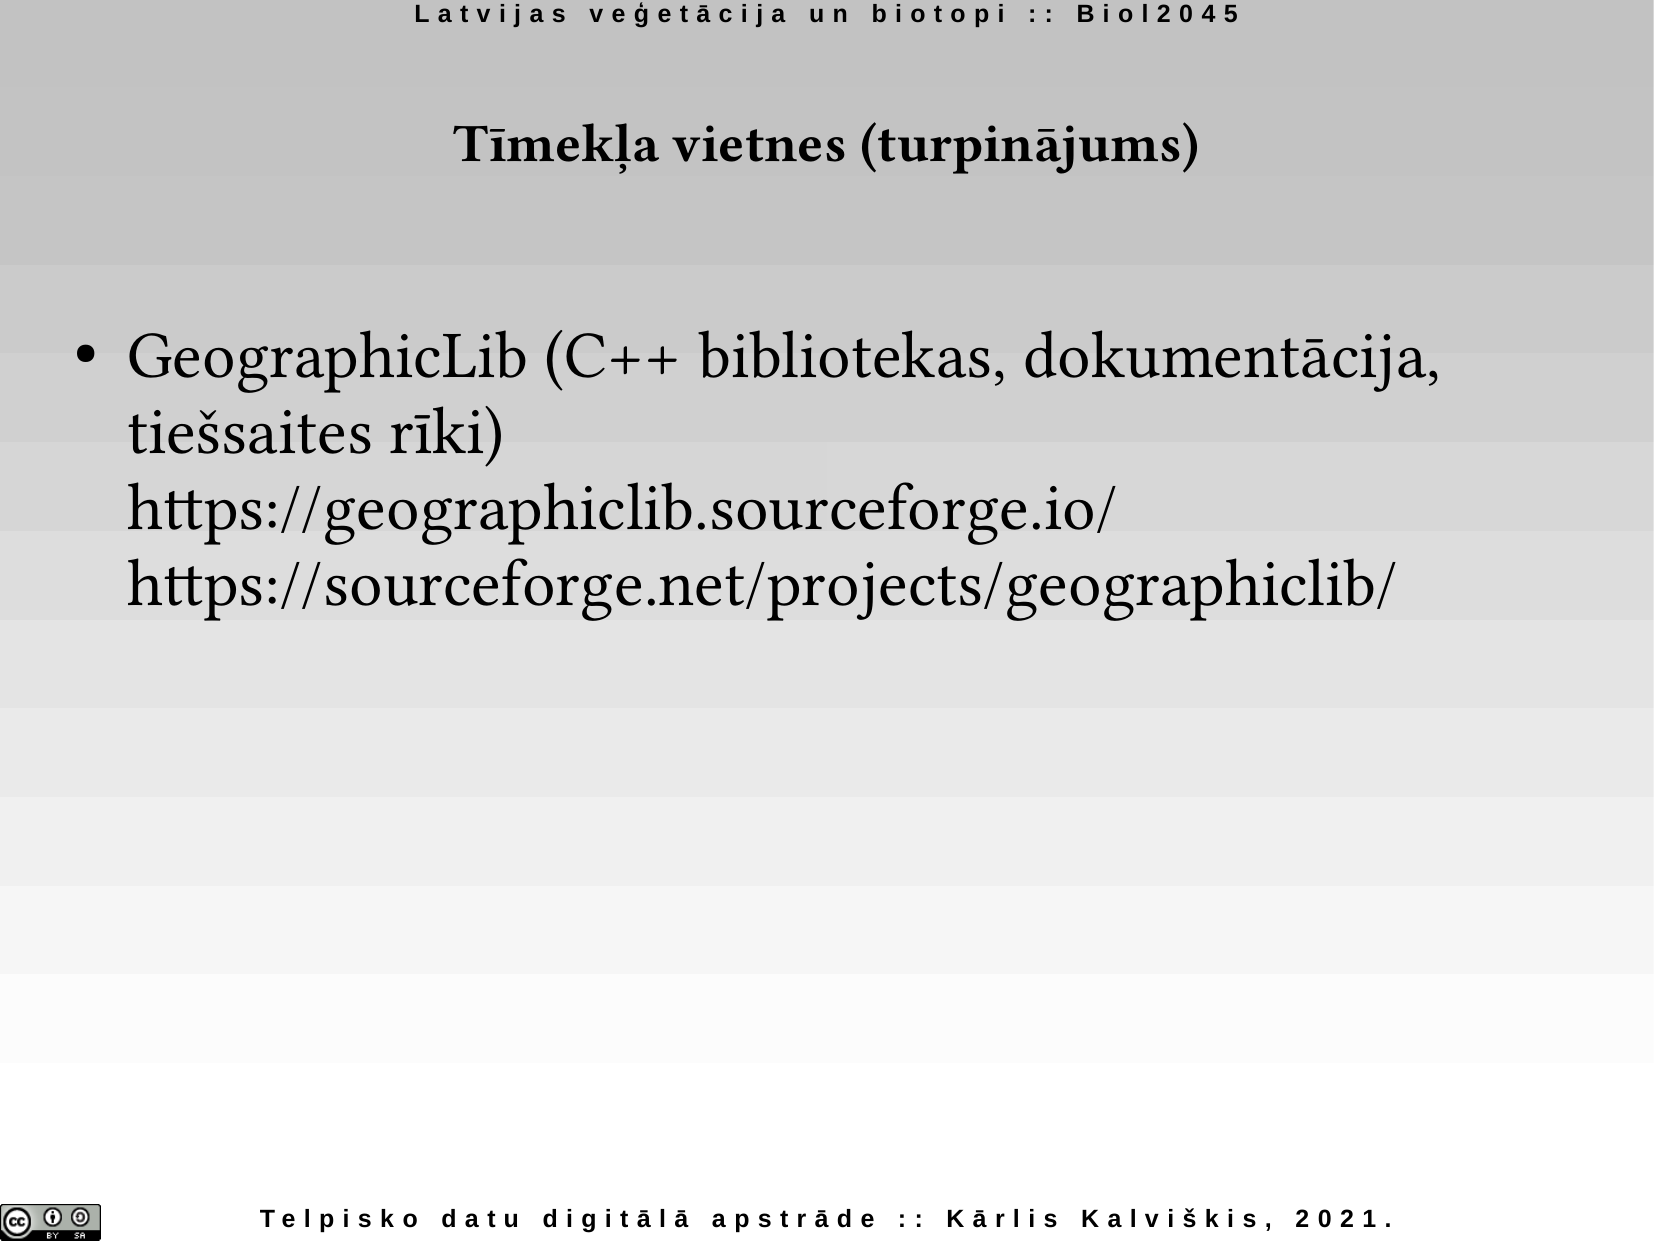

# Tīmekļa vietnes (turpinājums)
GeographicLib (C++ bibliotekas, dokumentācija, tiešsaites rīki)
https://geographiclib.sourceforge.io/
https://sourceforge.net/projects/geographiclib/